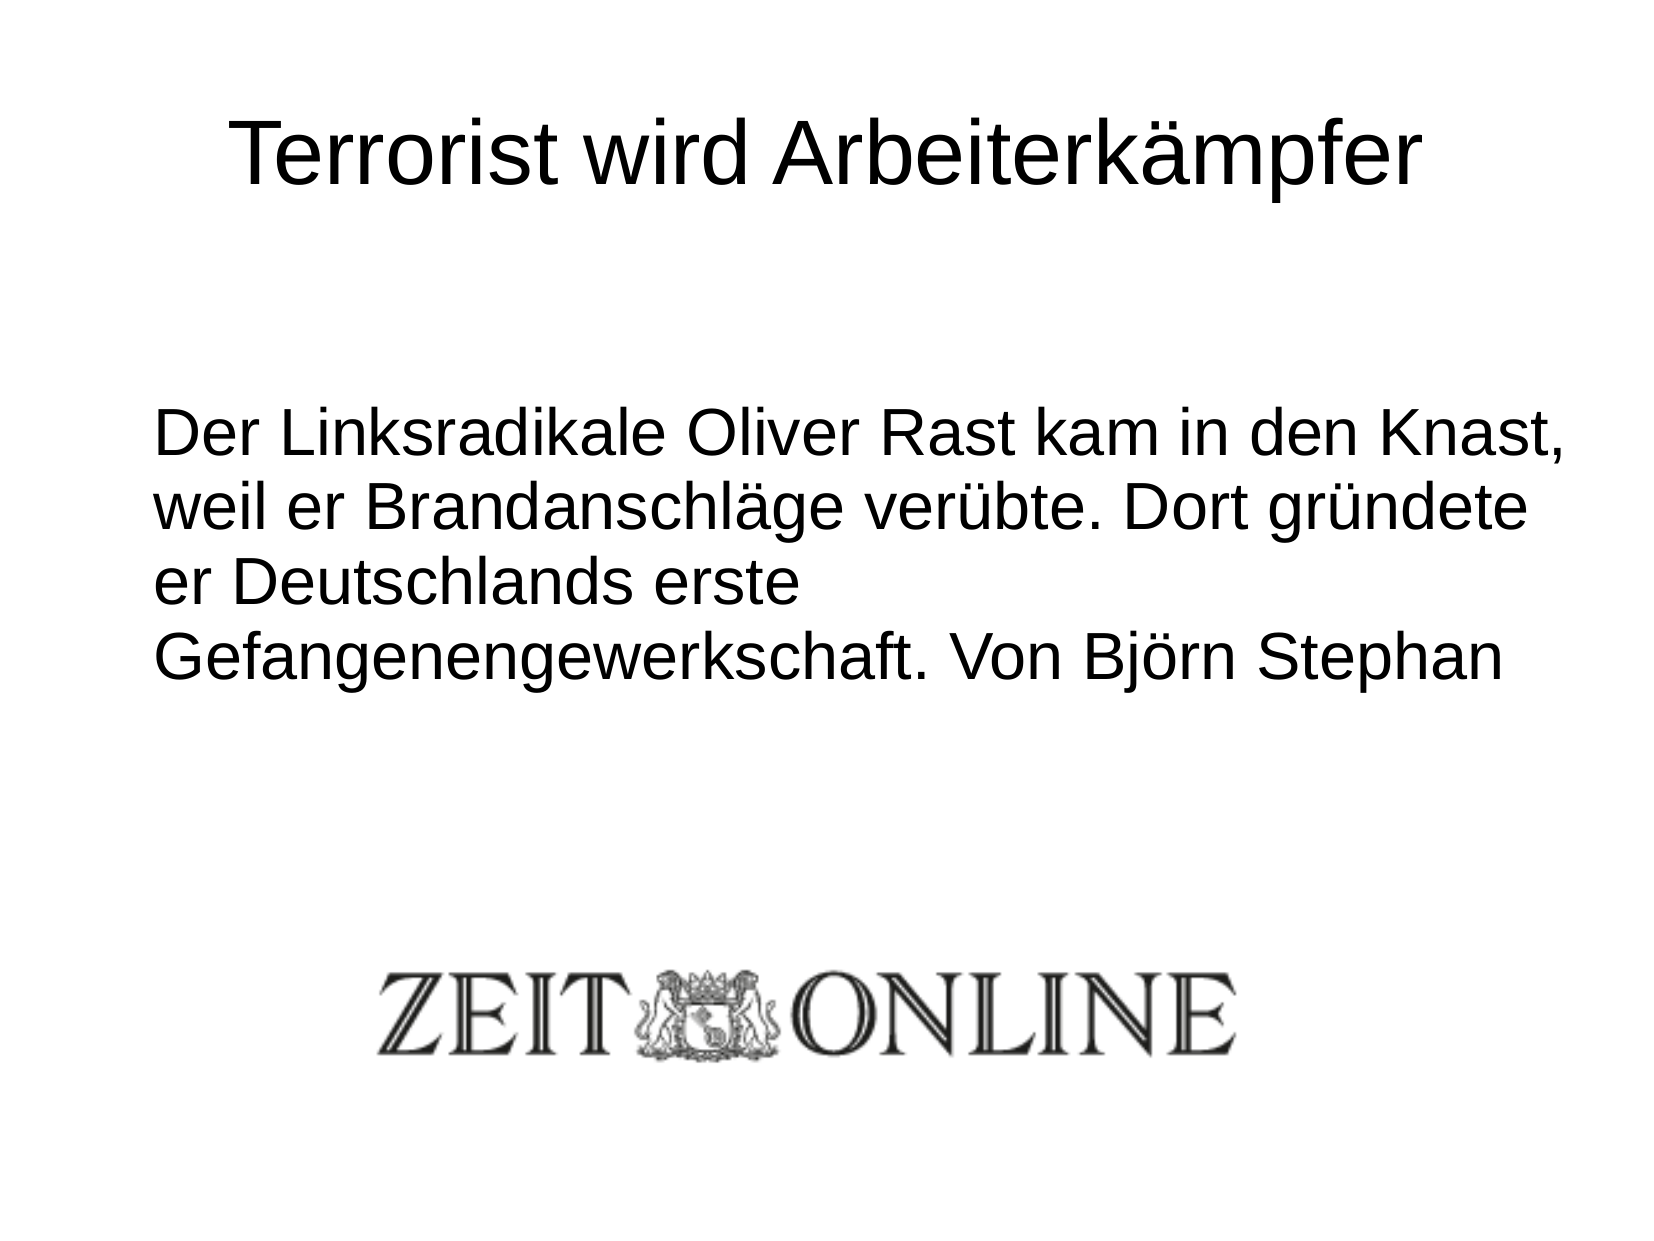

# Terrorist wird Arbeiterkämpfer
Der Linksradikale Oliver Rast kam in den Knast, weil er Brandanschläge verübte. Dort gründete er Deutschlands erste Gefangenengewerkschaft. Von Björn Stephan